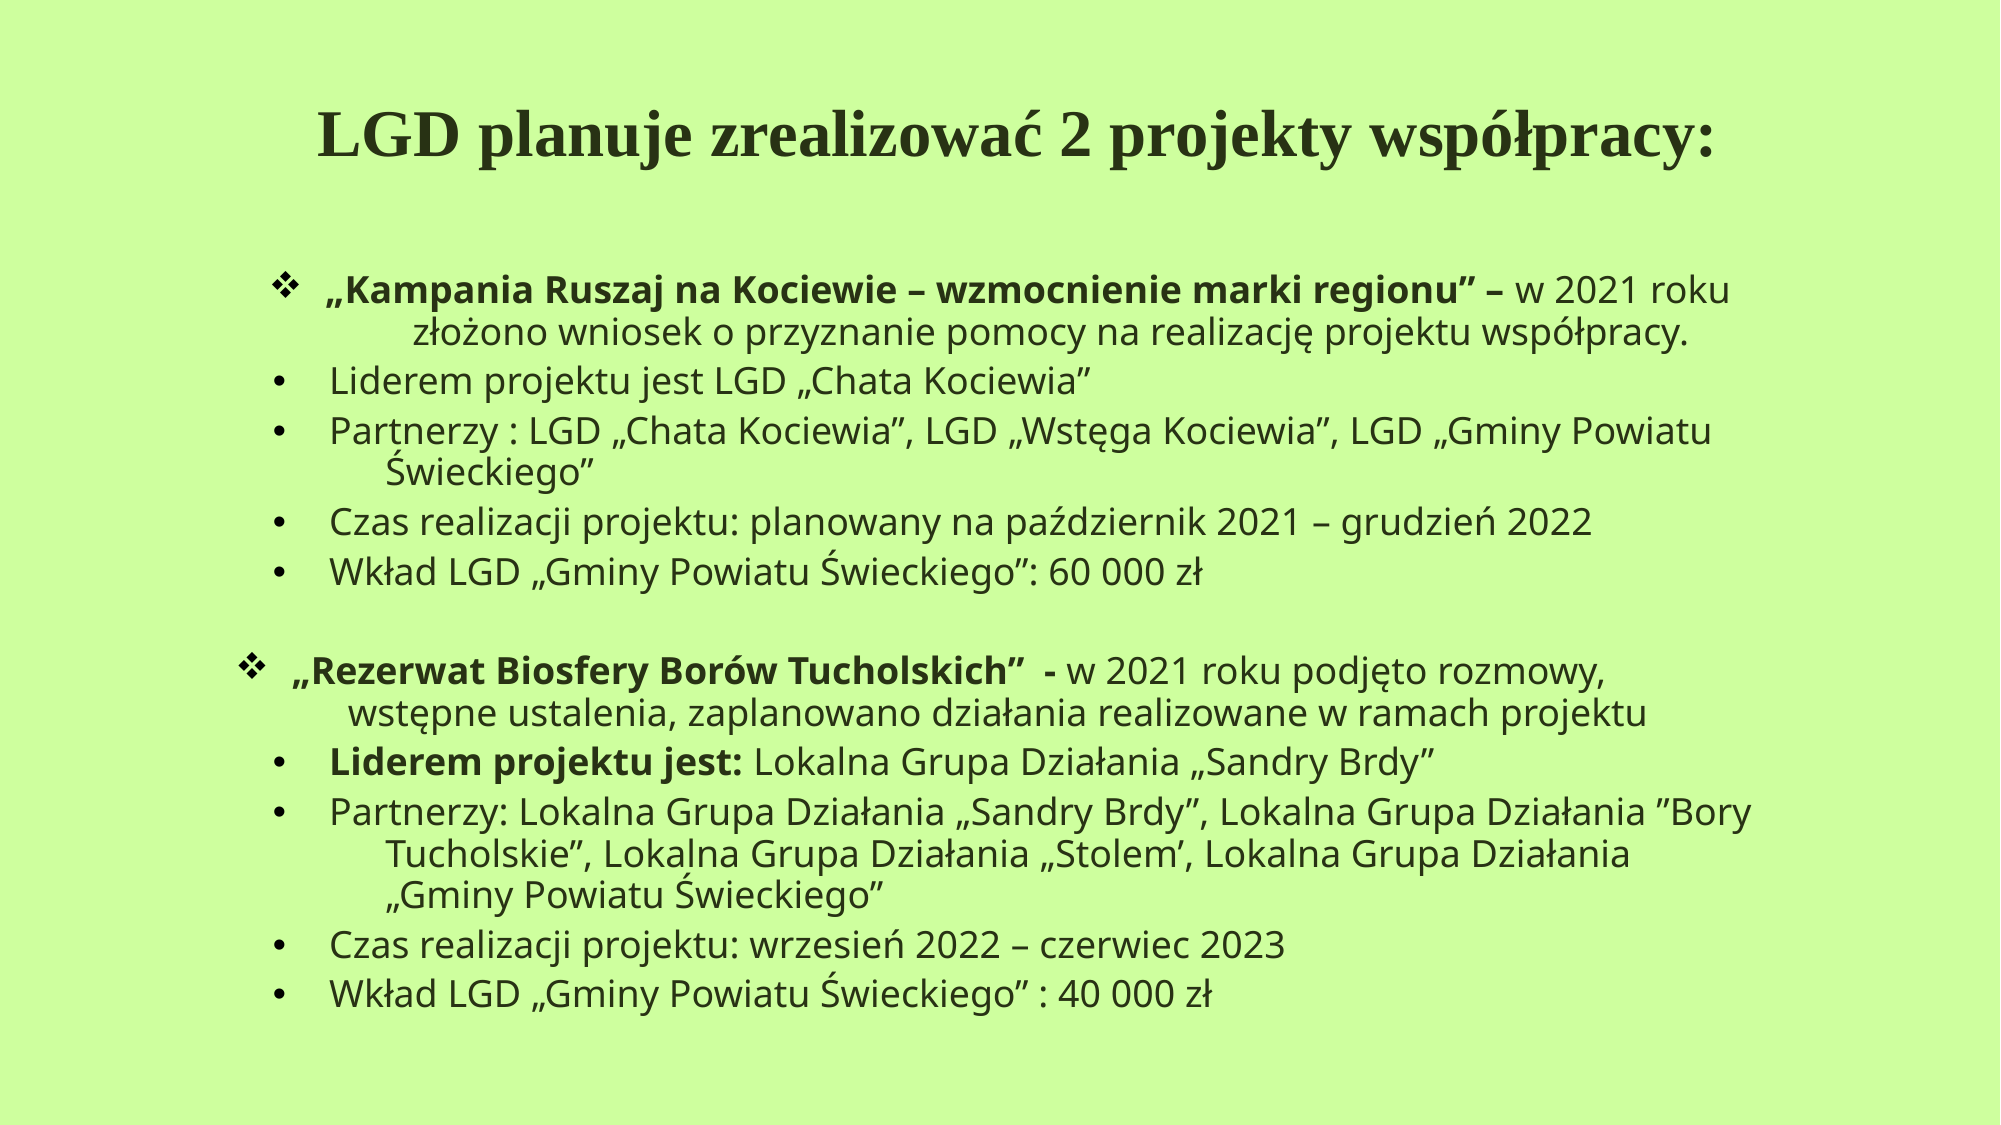

# LGD planuje zrealizować 2 projekty współpracy:
„Kampania Ruszaj na Kociewie – wzmocnienie marki regionu” – w 2021 roku złożono wniosek o przyznanie pomocy na realizację projektu współpracy.
Liderem projektu jest LGD „Chata Kociewia”
Partnerzy : LGD „Chata Kociewia”, LGD „Wstęga Kociewia”, LGD „Gminy Powiatu Świeckiego”
Czas realizacji projektu: planowany na październik 2021 – grudzień 2022
Wkład LGD „Gminy Powiatu Świeckiego”: 60 000 zł
„Rezerwat Biosfery Borów Tucholskich” - w 2021 roku podjęto rozmowy, wstępne ustalenia, zaplanowano działania realizowane w ramach projektu
Liderem projektu jest: Lokalna Grupa Działania „Sandry Brdy”
Partnerzy: Lokalna Grupa Działania „Sandry Brdy”, Lokalna Grupa Działania ”Bory Tucholskie”, Lokalna Grupa Działania „Stolem’, Lokalna Grupa Działania „Gminy Powiatu Świeckiego”
Czas realizacji projektu: wrzesień 2022 – czerwiec 2023
Wkład LGD „Gminy Powiatu Świeckiego” : 40 000 zł